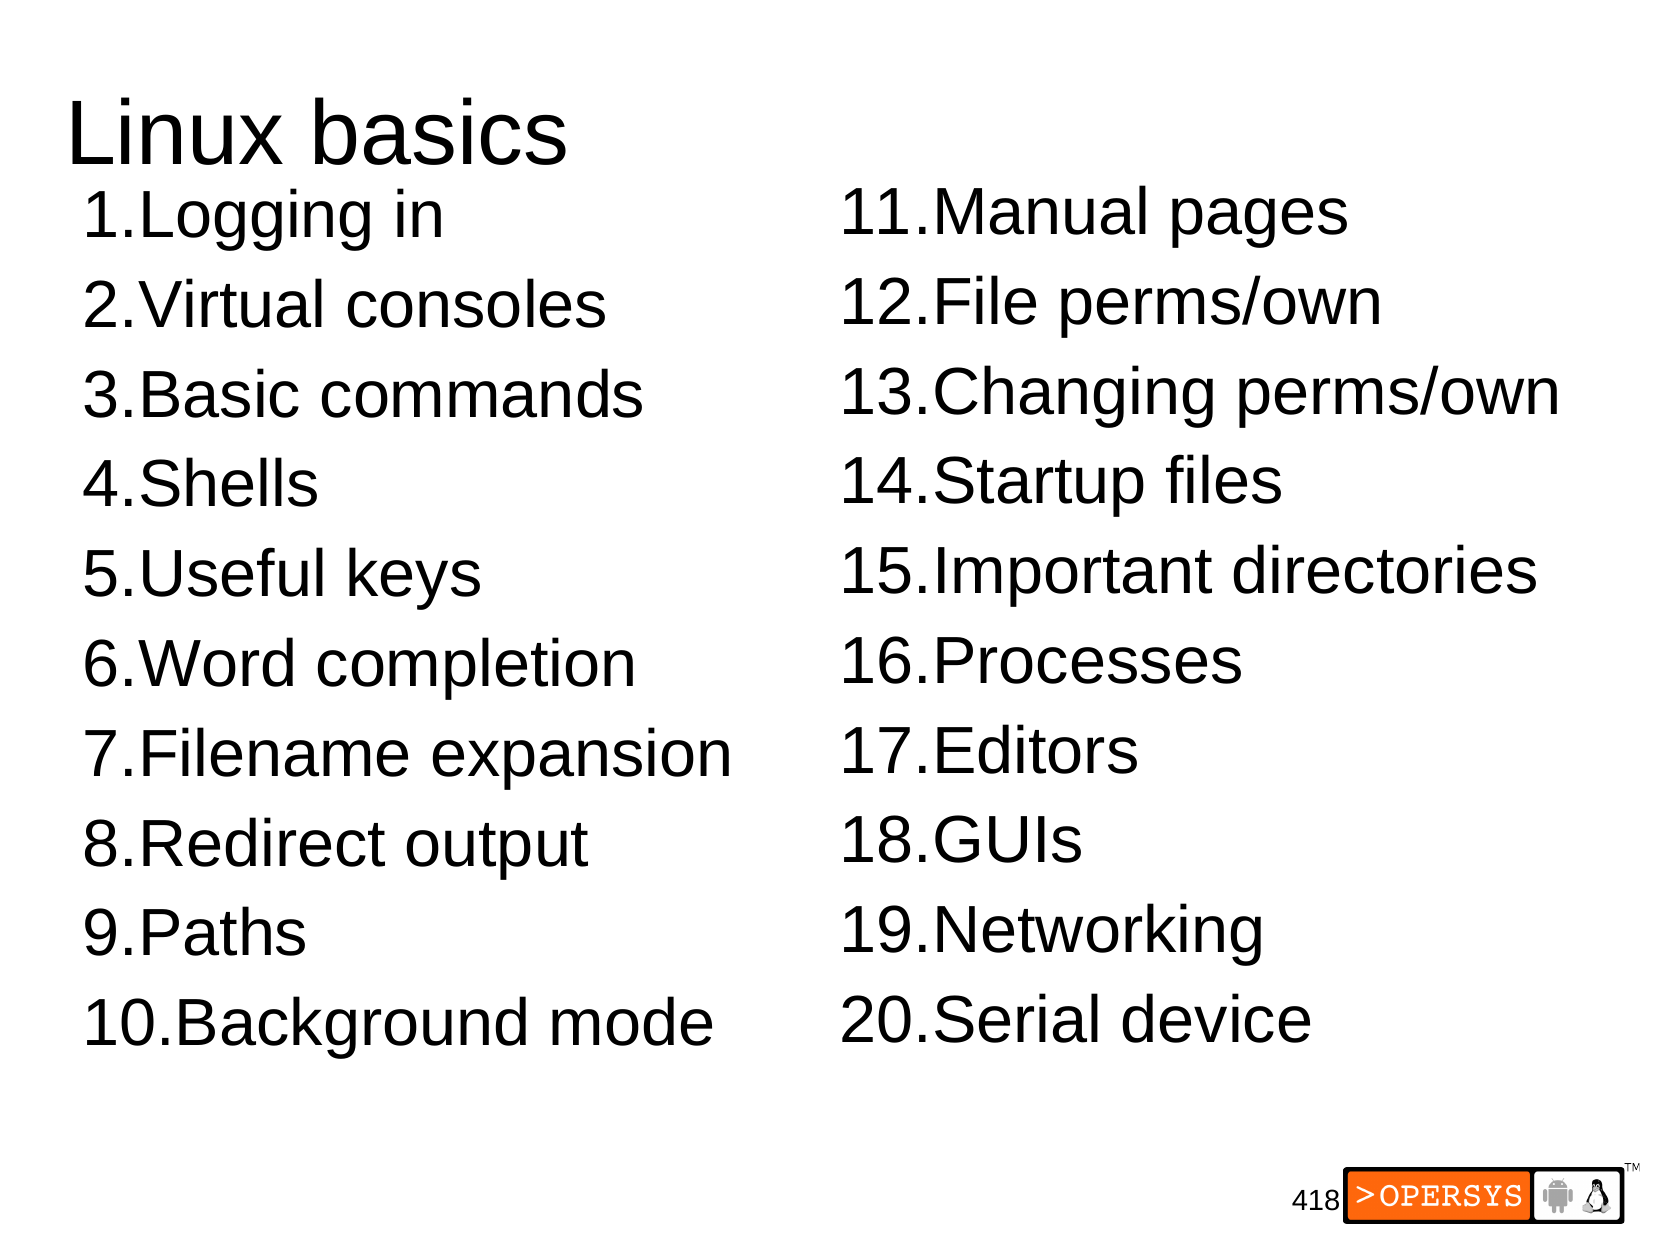

# Linux basics
Manual pages
File perms/own
Changing perms/own
Startup files
Important directories
Processes
Editors
GUIs
Networking
Serial device
Logging in
Virtual consoles
Basic commands
Shells
Useful keys
Word completion
Filename expansion
Redirect output
Paths
Background mode